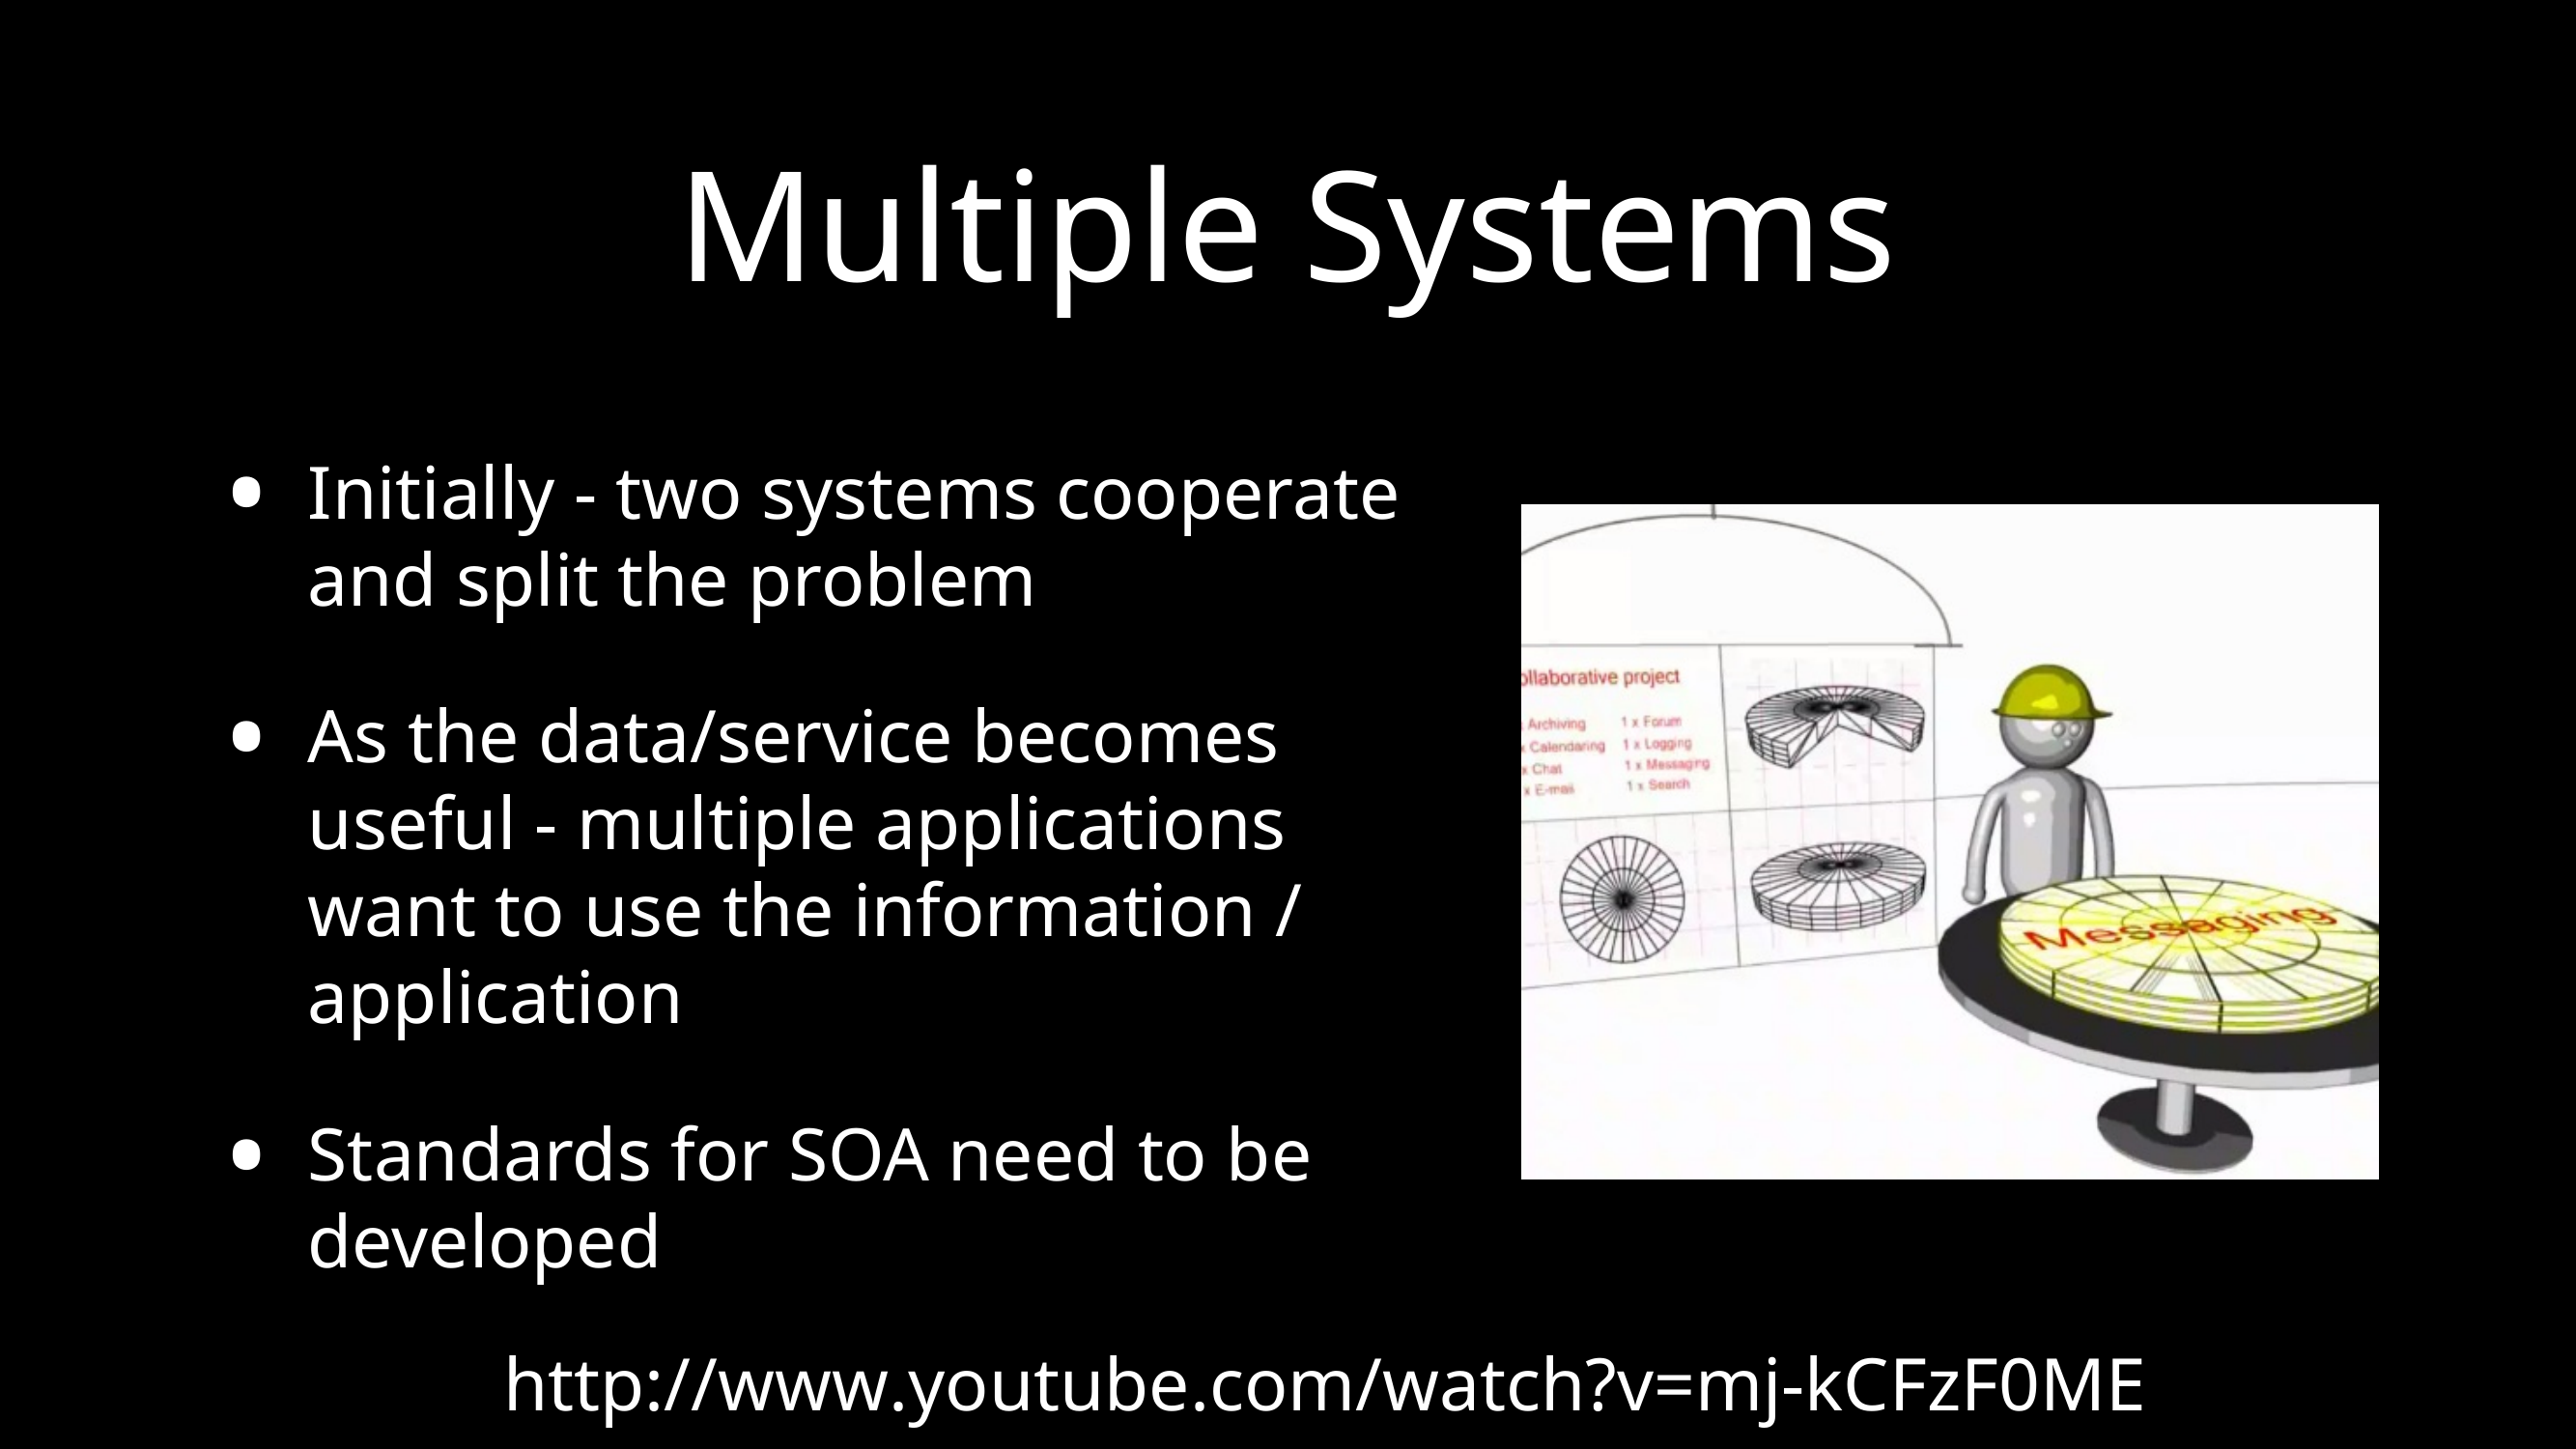

# Multiple Systems
Initially - two systems cooperate and split the problem
As the data/service becomes useful - multiple applications want to use the information / application
Standards for SOA need to be developed
http://www.youtube.com/watch?v=mj-kCFzF0ME